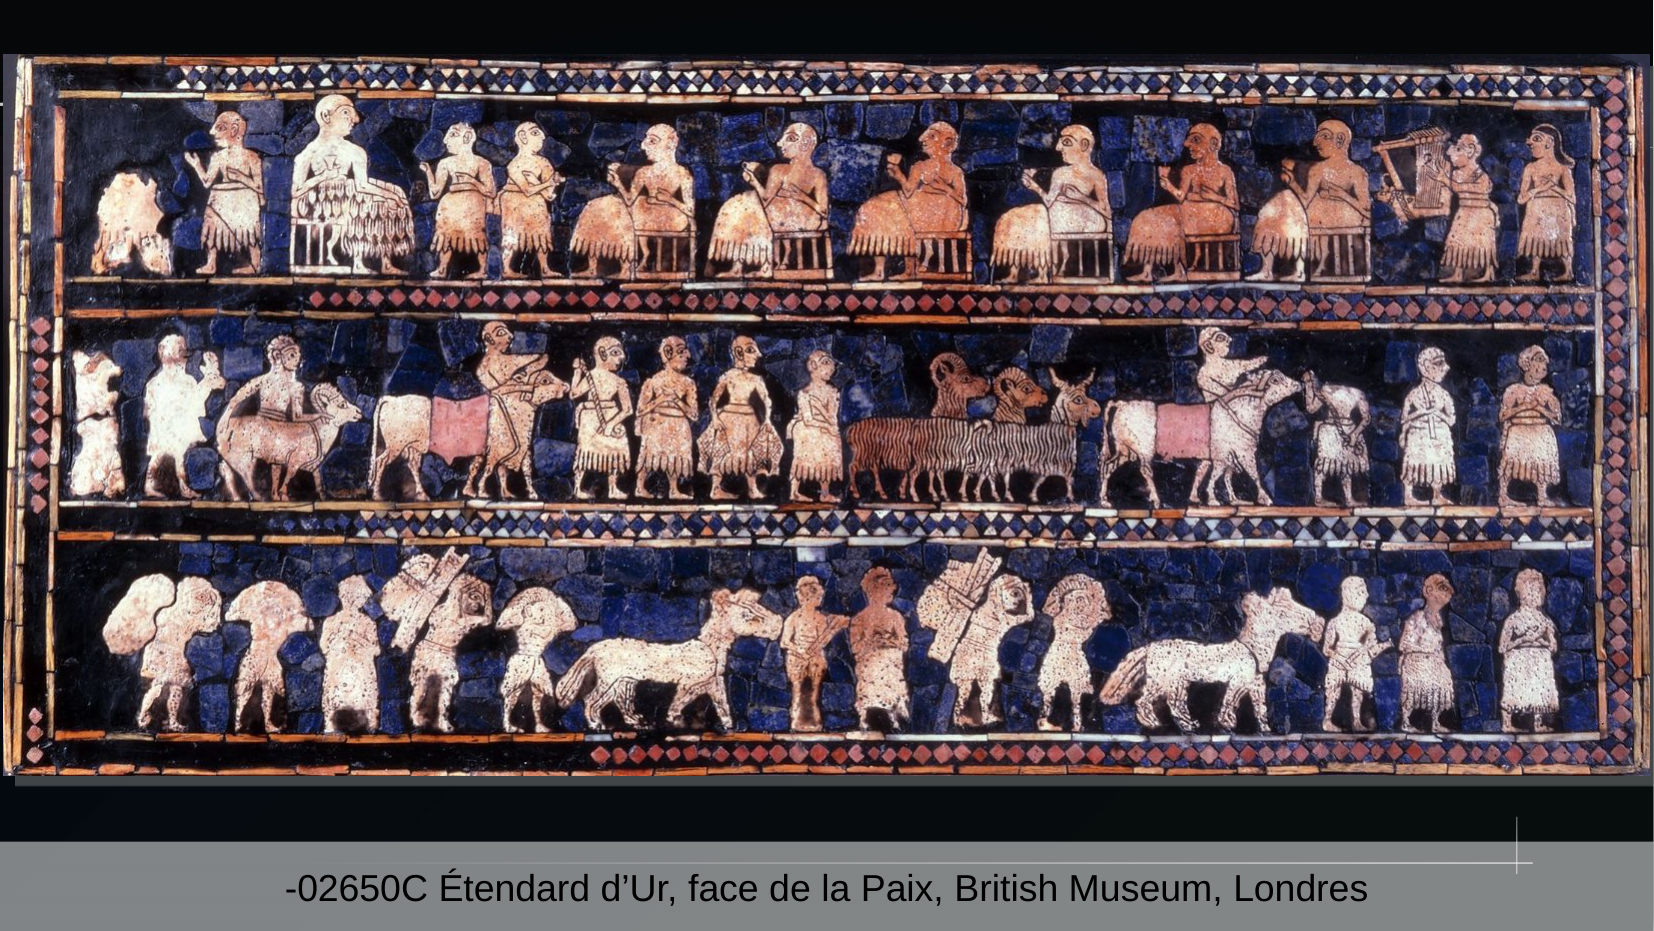

-02650C Étendard d’Ur, face de la Paix, British Museum, Londres